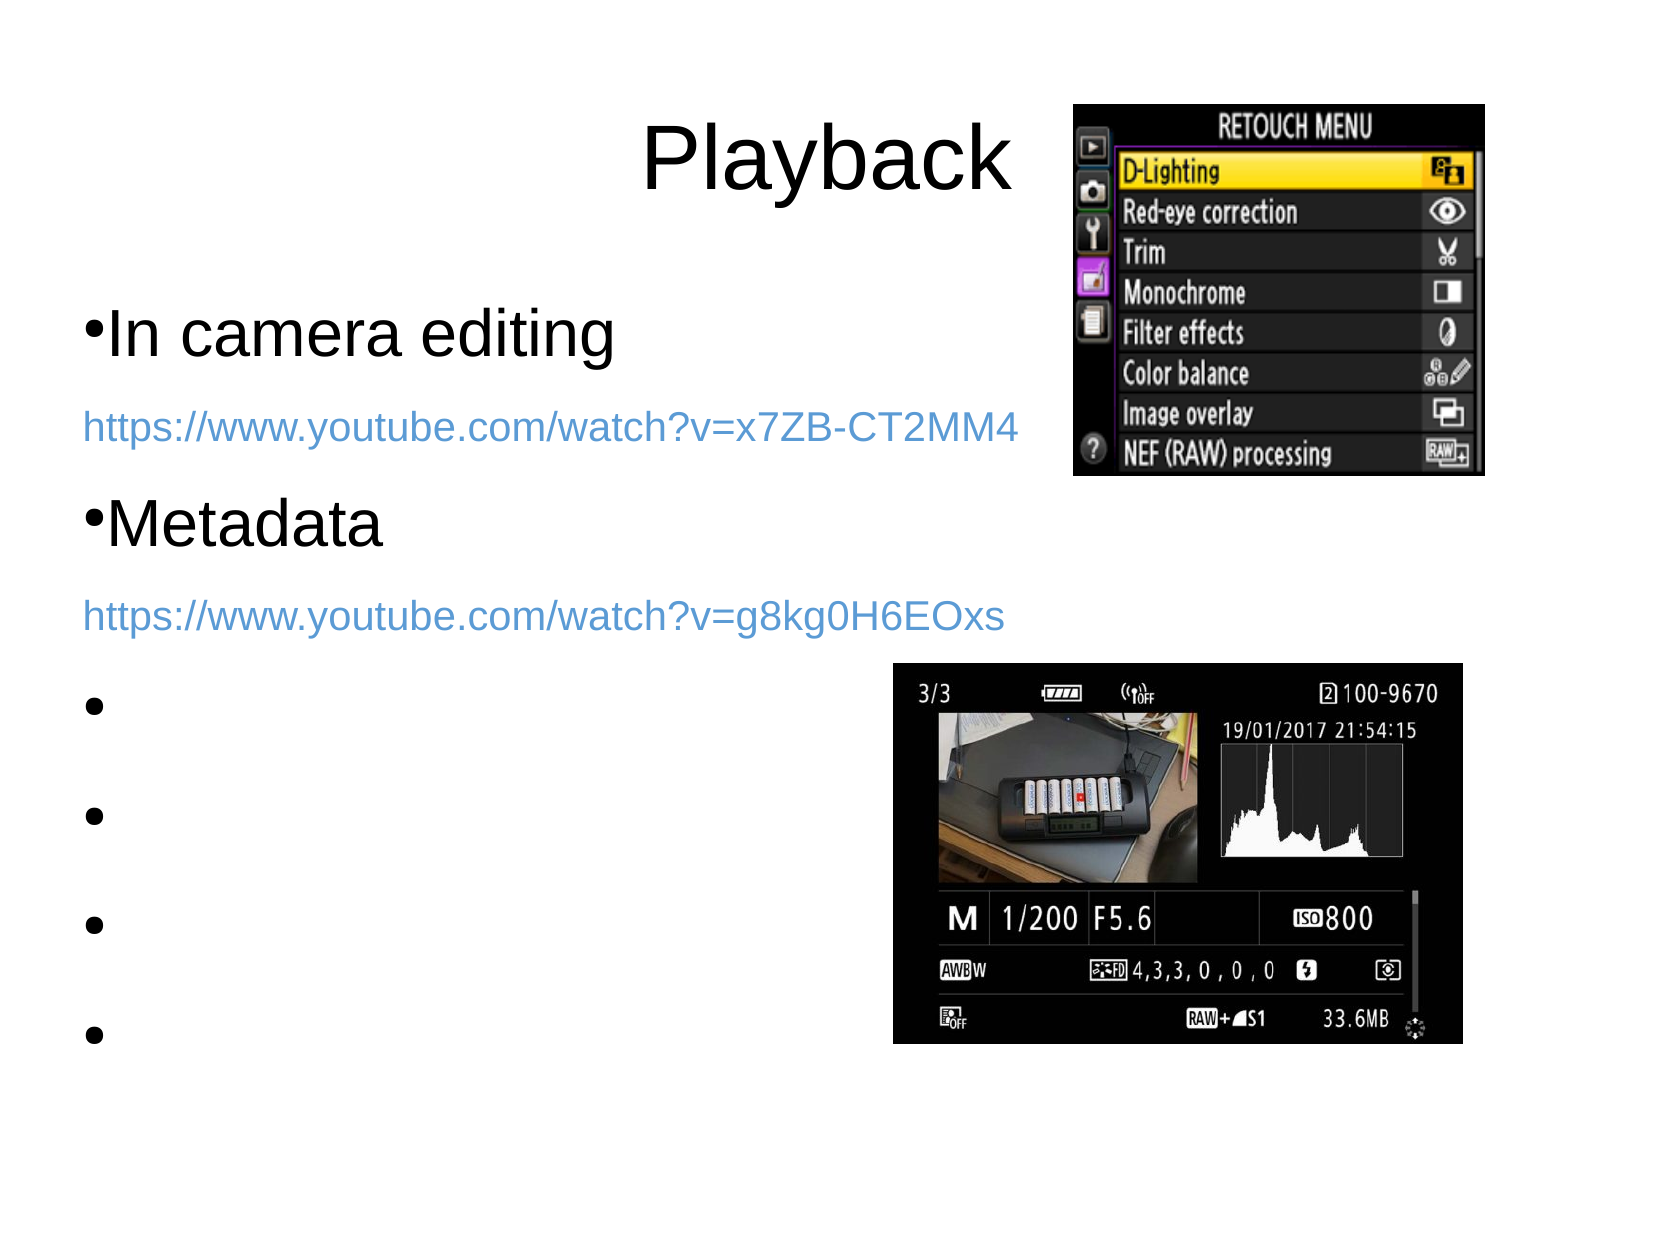

# Playback
In camera editing
https://www.youtube.com/watch?v=x7ZB-CT2MM4
Metadata
https://www.youtube.com/watch?v=g8kg0H6EOxs